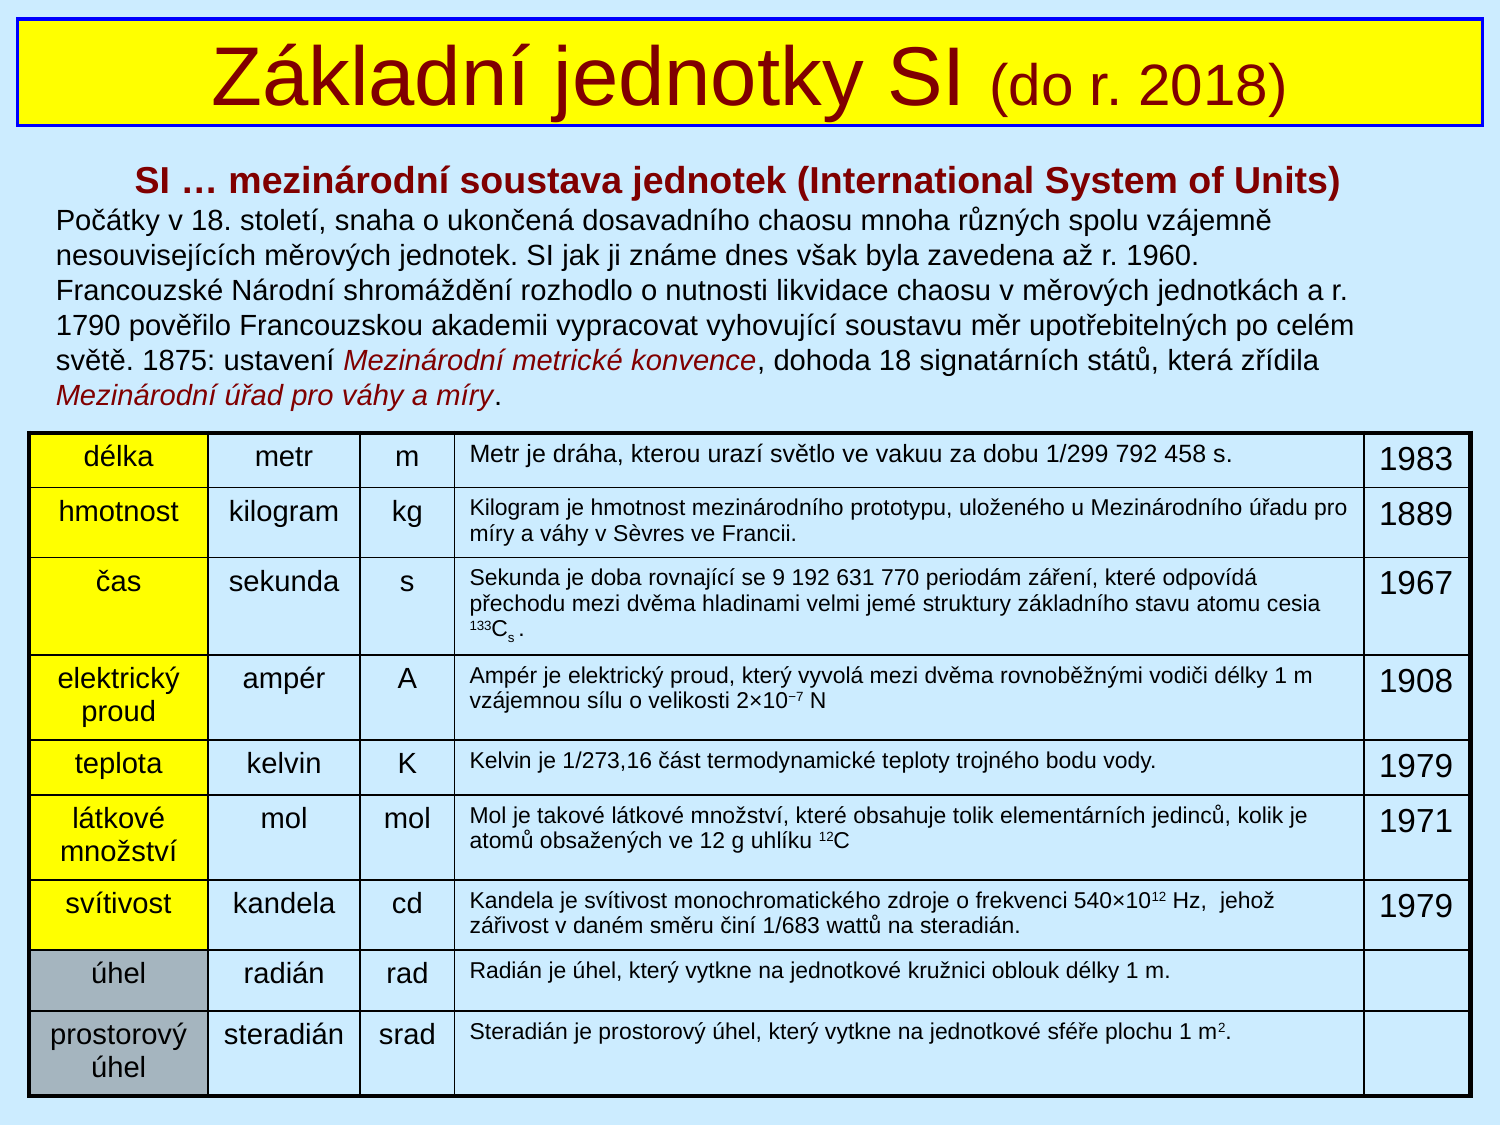

# Základní jednotky SI (do r. 2018)
SI … mezinárodní soustava jednotek (International System of Units)
Počátky v 18. století, snaha o ukončená dosavadního chaosu mnoha různých spolu vzájemně nesouvisejících měrových jednotek. SI jak ji známe dnes však byla zavedena až r. 1960.
Francouzské Národní shromáždění rozhodlo o nutnosti likvidace chaosu v měrových jednotkách a r. 1790 pověřilo Francouzskou akademii vypracovat vyhovující soustavu měr upotřebitelných po celém světě. 1875: ustavení Mezinárodní metrické konvence, dohoda 18 signatárních států, která zřídila Mezinárodní úřad pro váhy a míry.
| délka | metr | m | Metr je dráha, kterou urazí světlo ve vakuu za dobu 1/299 792 458 s. | 1983 |
| --- | --- | --- | --- | --- |
| hmotnost | kilogram | kg | Kilogram je hmotnost mezinárodního prototypu, uloženého u Mezinárodního úřadu pro míry a váhy v Sèvres ve Francii. | 1889 |
| čas | sekunda | s | Sekunda je doba rovnající se 9 192 631 770 periodám záření, které odpovídá přechodu mezi dvěma hladinami velmi jemé struktury základního stavu atomu cesia 133Cs . | 1967 |
| elektrický proud | ampér | A | Ampér je elektrický proud, který vyvolá mezi dvěma rovnoběžnými vodiči délky 1 m vzájemnou sílu o velikosti 2×10−7 N | 1908 |
| teplota | kelvin | K | Kelvin je 1/273,16 část termodynamické teploty trojného bodu vody. | 1979 |
| látkové množství | mol | mol | Mol je takové látkové množství, které obsahuje tolik elementárních jedinců, kolik je atomů obsažených ve 12 g uhlíku 12C | 1971 |
| svítivost | kandela | cd | Kandela je svítivost monochromatického zdroje o frekvenci 540×1012 Hz, jehož zářivost v daném směru činí 1/683 wattů na steradián. | 1979 |
| úhel | radián | rad | Radián je úhel, který vytkne na jednotkové kružnici oblouk délky 1 m. | |
| prostorový úhel | steradián | srad | Steradián je prostorový úhel, který vytkne na jednotkové sféře plochu 1 m2. | |